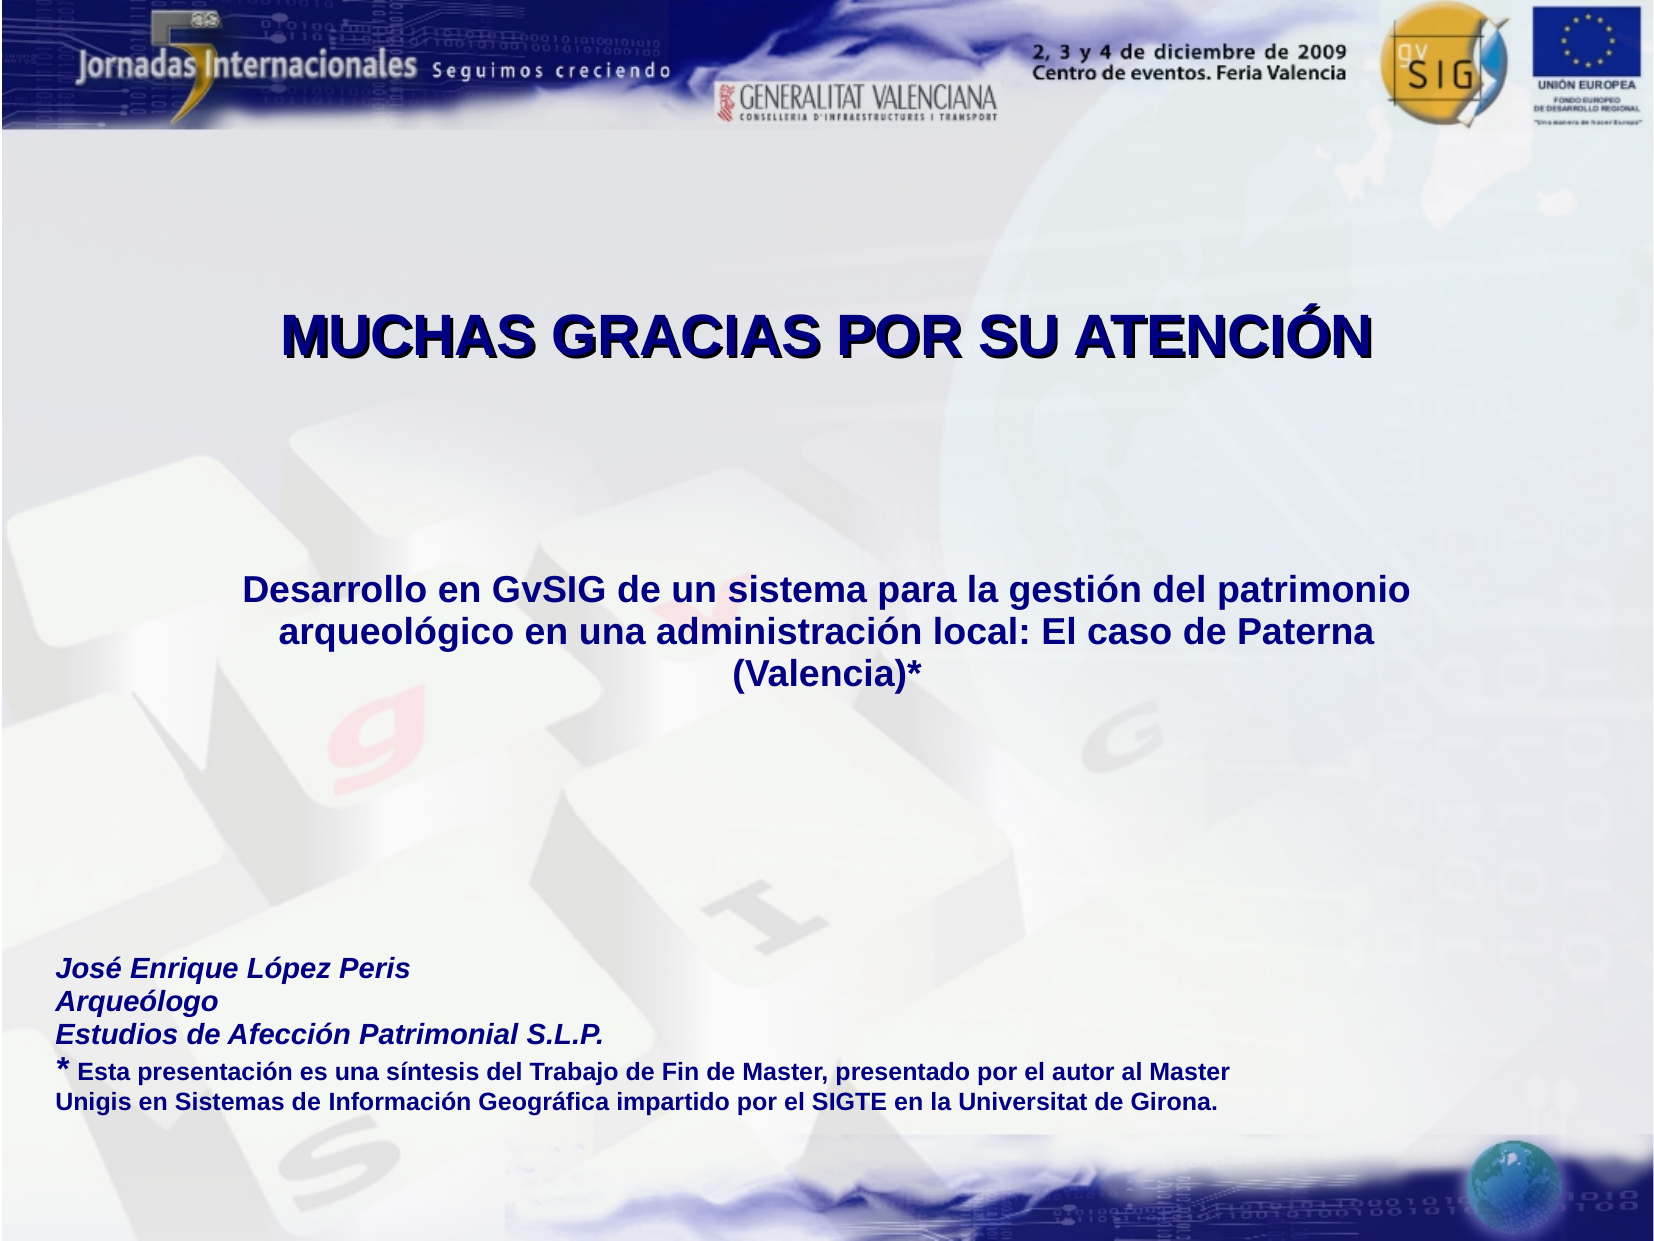

MUCHAS GRACIAS POR SU ATENCIÓN
Desarrollo en GvSIG de un sistema para la gestión del patrimonio arqueológico en una administración local: El caso de Paterna (Valencia)*
José Enrique López Peris
Arqueólogo
Estudios de Afección Patrimonial S.L.P.
* Esta presentación es una síntesis del Trabajo de Fin de Master, presentado por el autor al Master Unigis en Sistemas de Información Geográfica impartido por el SIGTE en la Universitat de Girona.